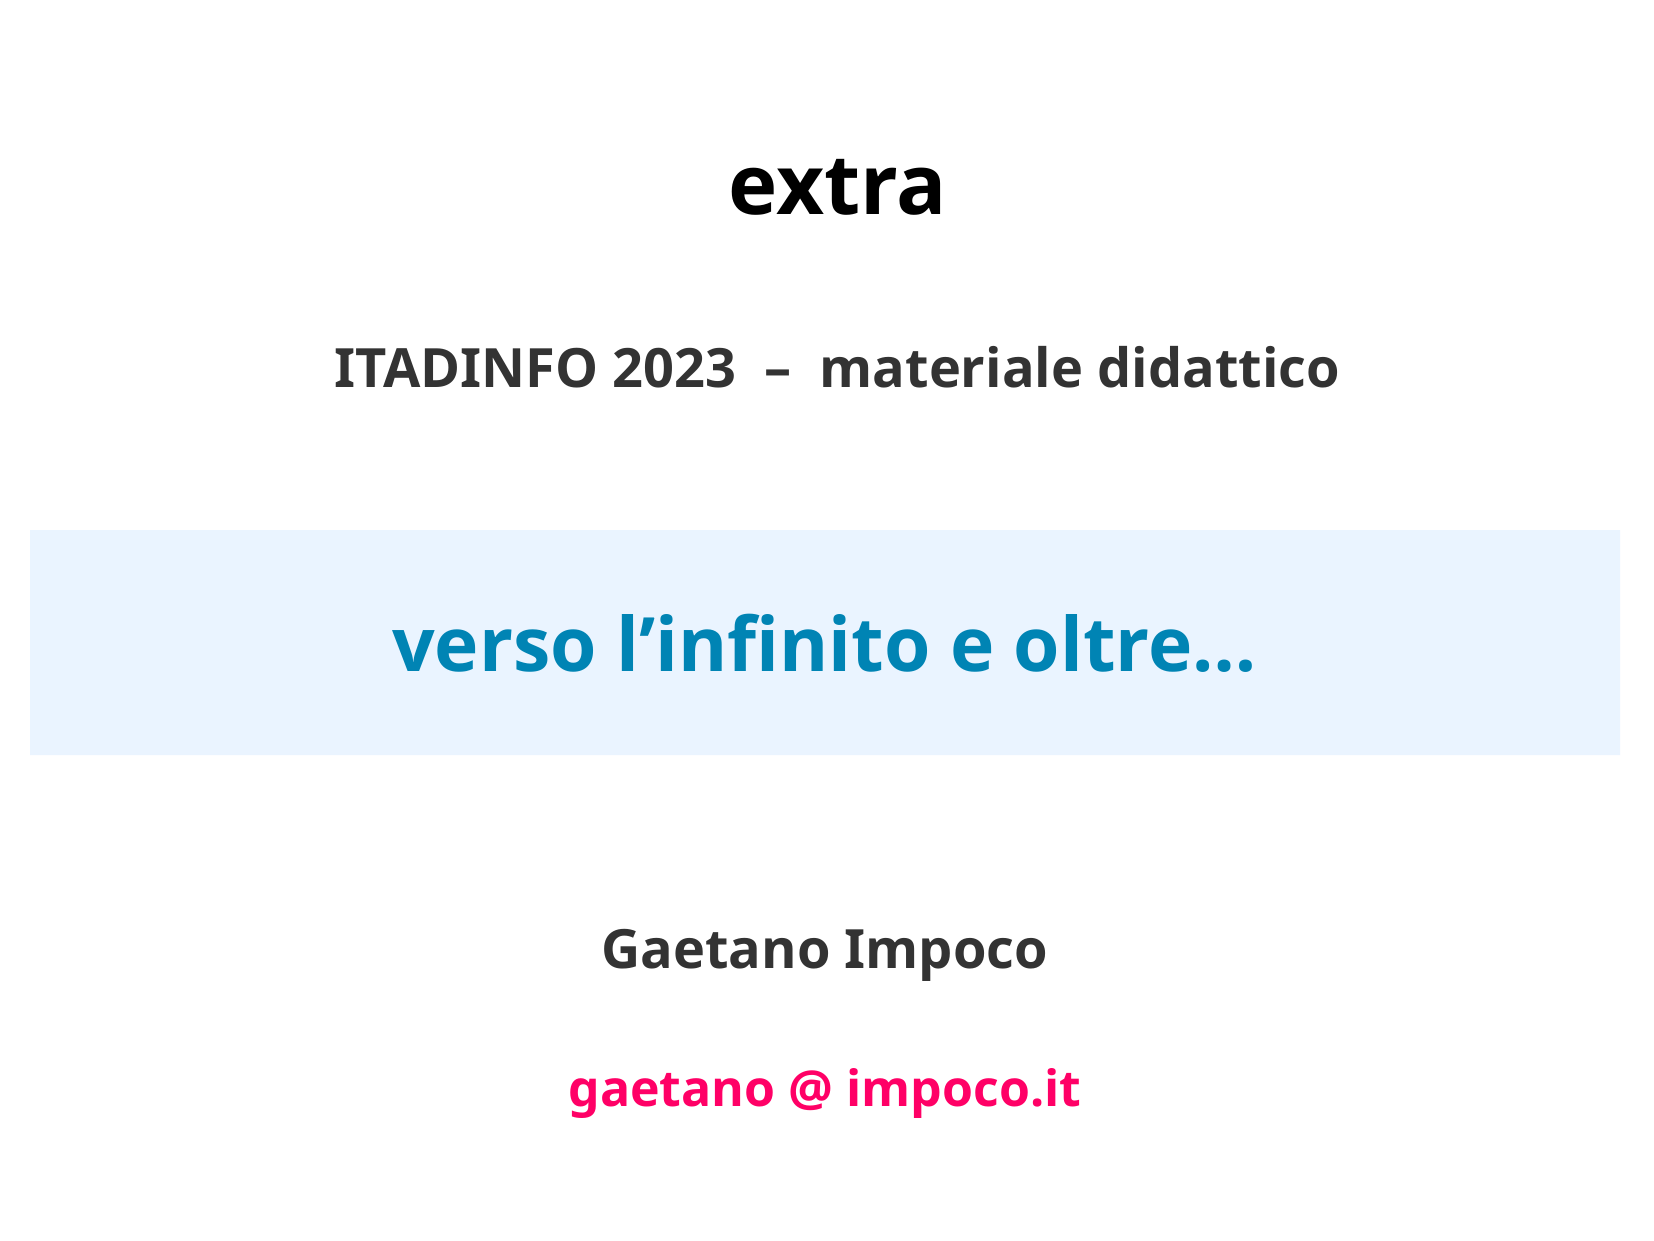

# extra
ITADINFO 2023 – materiale didattico
verso l’infinito e oltre…
Gaetano Impoco
gaetano @ impoco.it